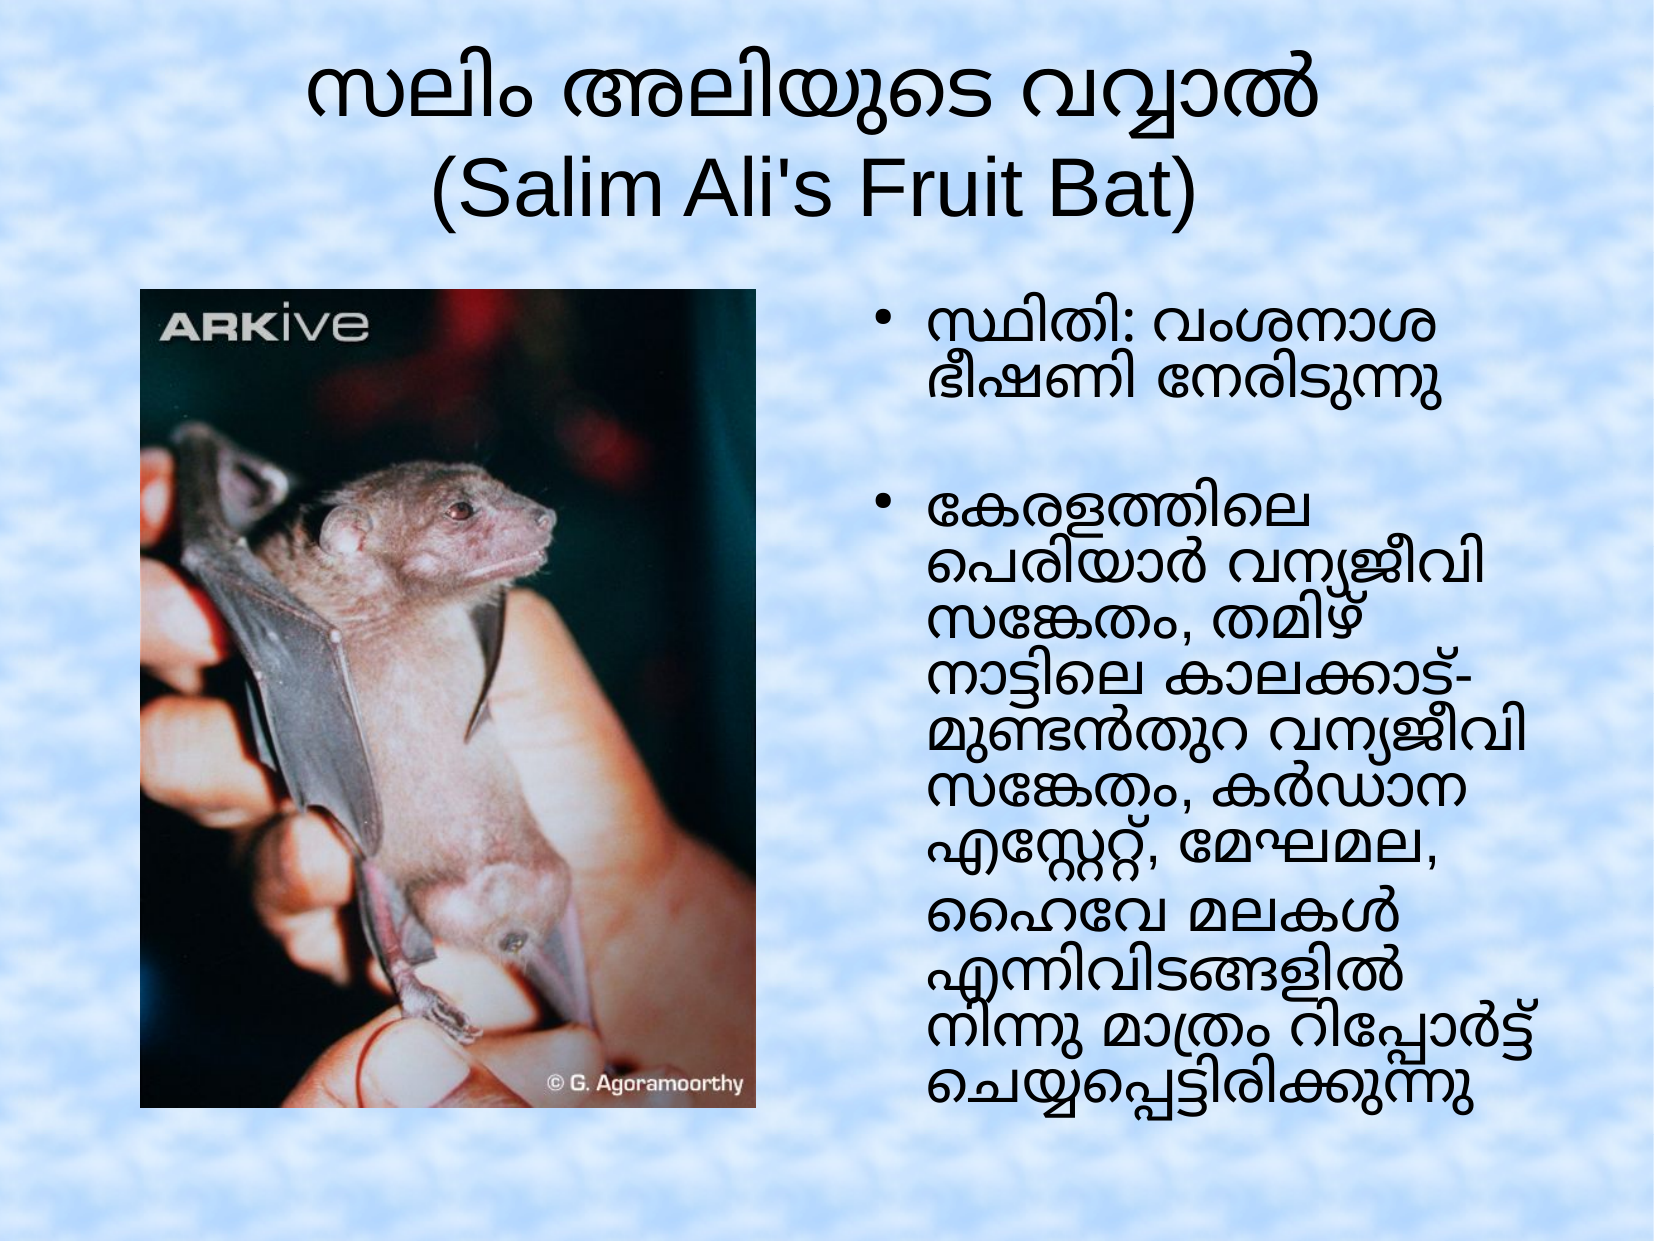

# സലിം അലിയുടെ വവ്വാല്‍ (Salim Ali's Fruit Bat)
സ്ഥിതി: വംശനാശ ഭീഷണി നേരിടുന്നു
കേരളത്തിലെ പെരിയാര്‍ വന്യജീവി സങ്കേതം, തമിഴ് നാട്ടിലെ കാലക്കാട്-മുണ്ടന്‍തുറ വന്യജീവി സങ്കേതം, കര്‍ഡാന എസ്റ്റേറ്റ്, മേഘമല, ഹൈവേ മലകള്‍ എന്നിവിടങ്ങളില്‍ നിന്നു മാത്രം റിപ്പോര്‍ട്ട് ചെയ്യപ്പെട്ടിരിക്കുന്നു